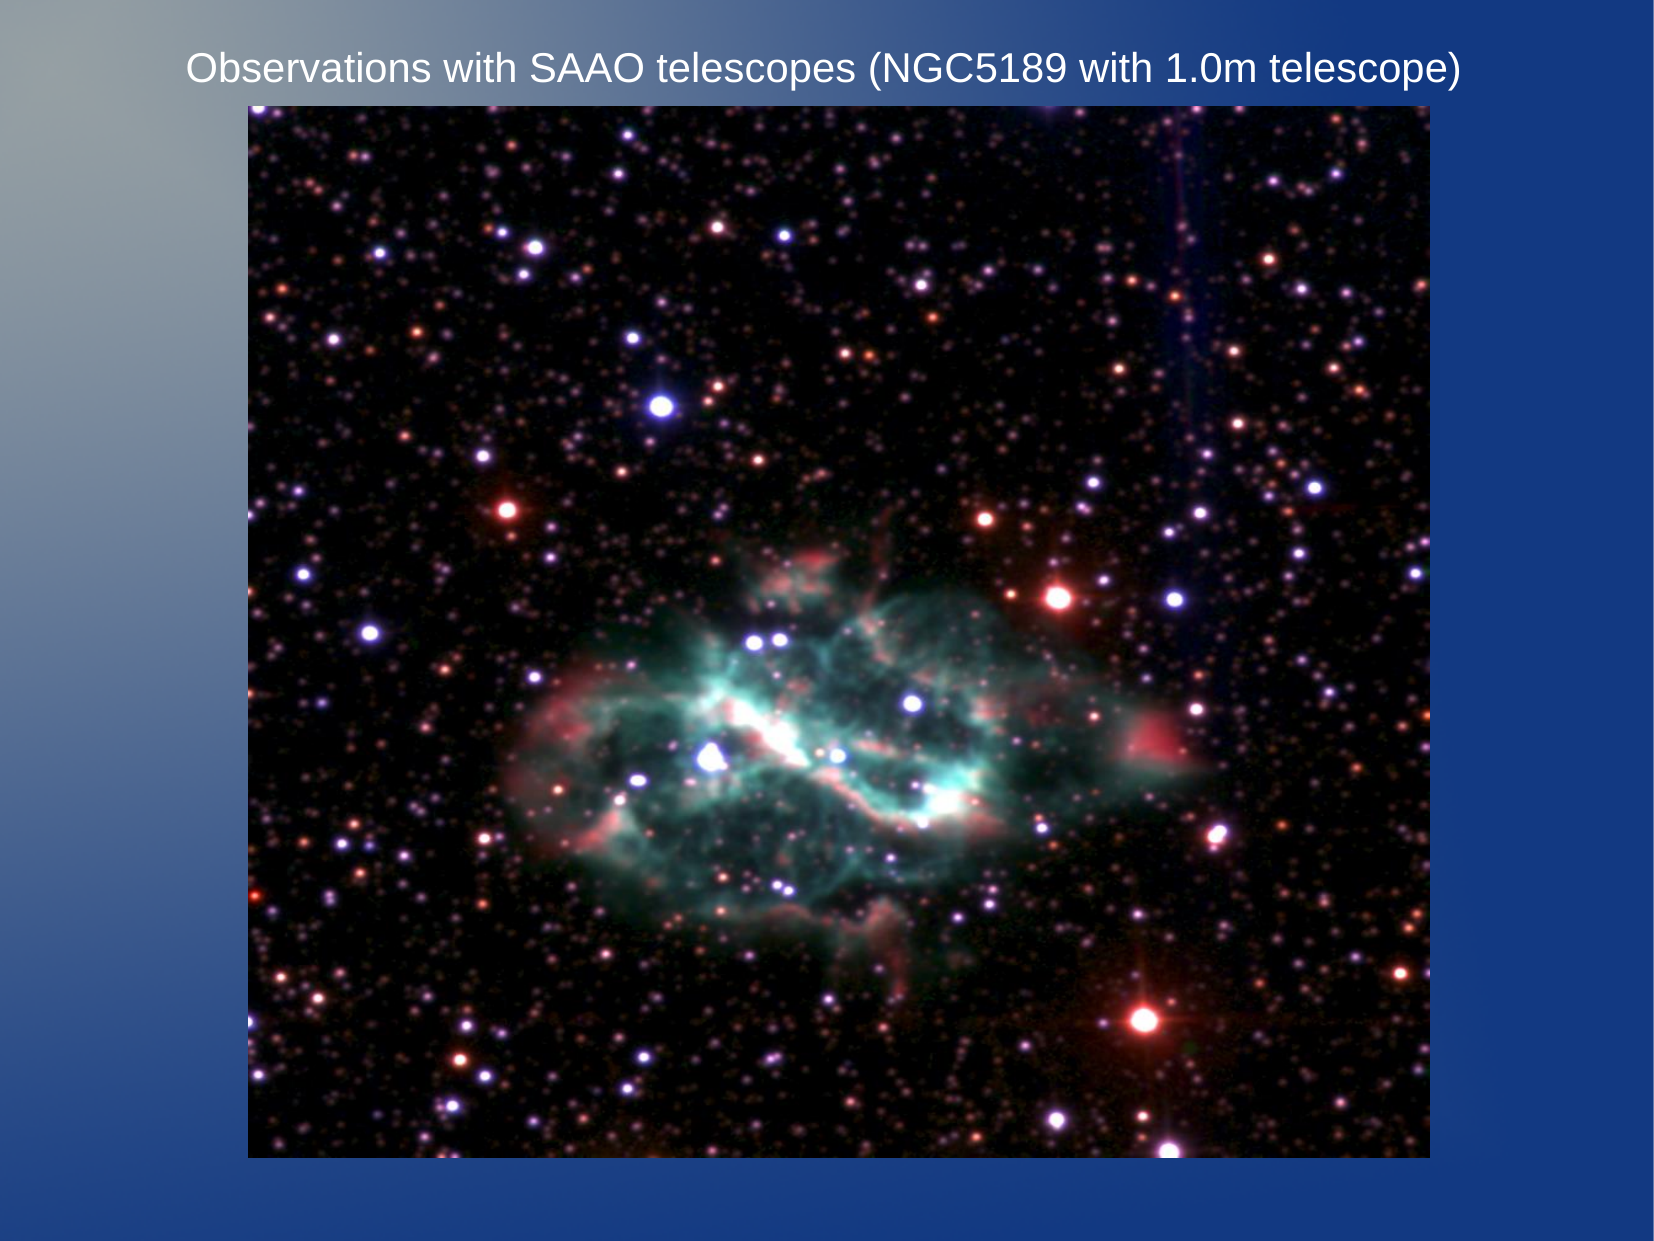

# Observations with SAAO telescopes (NGC5189 with 1.0m telescope)